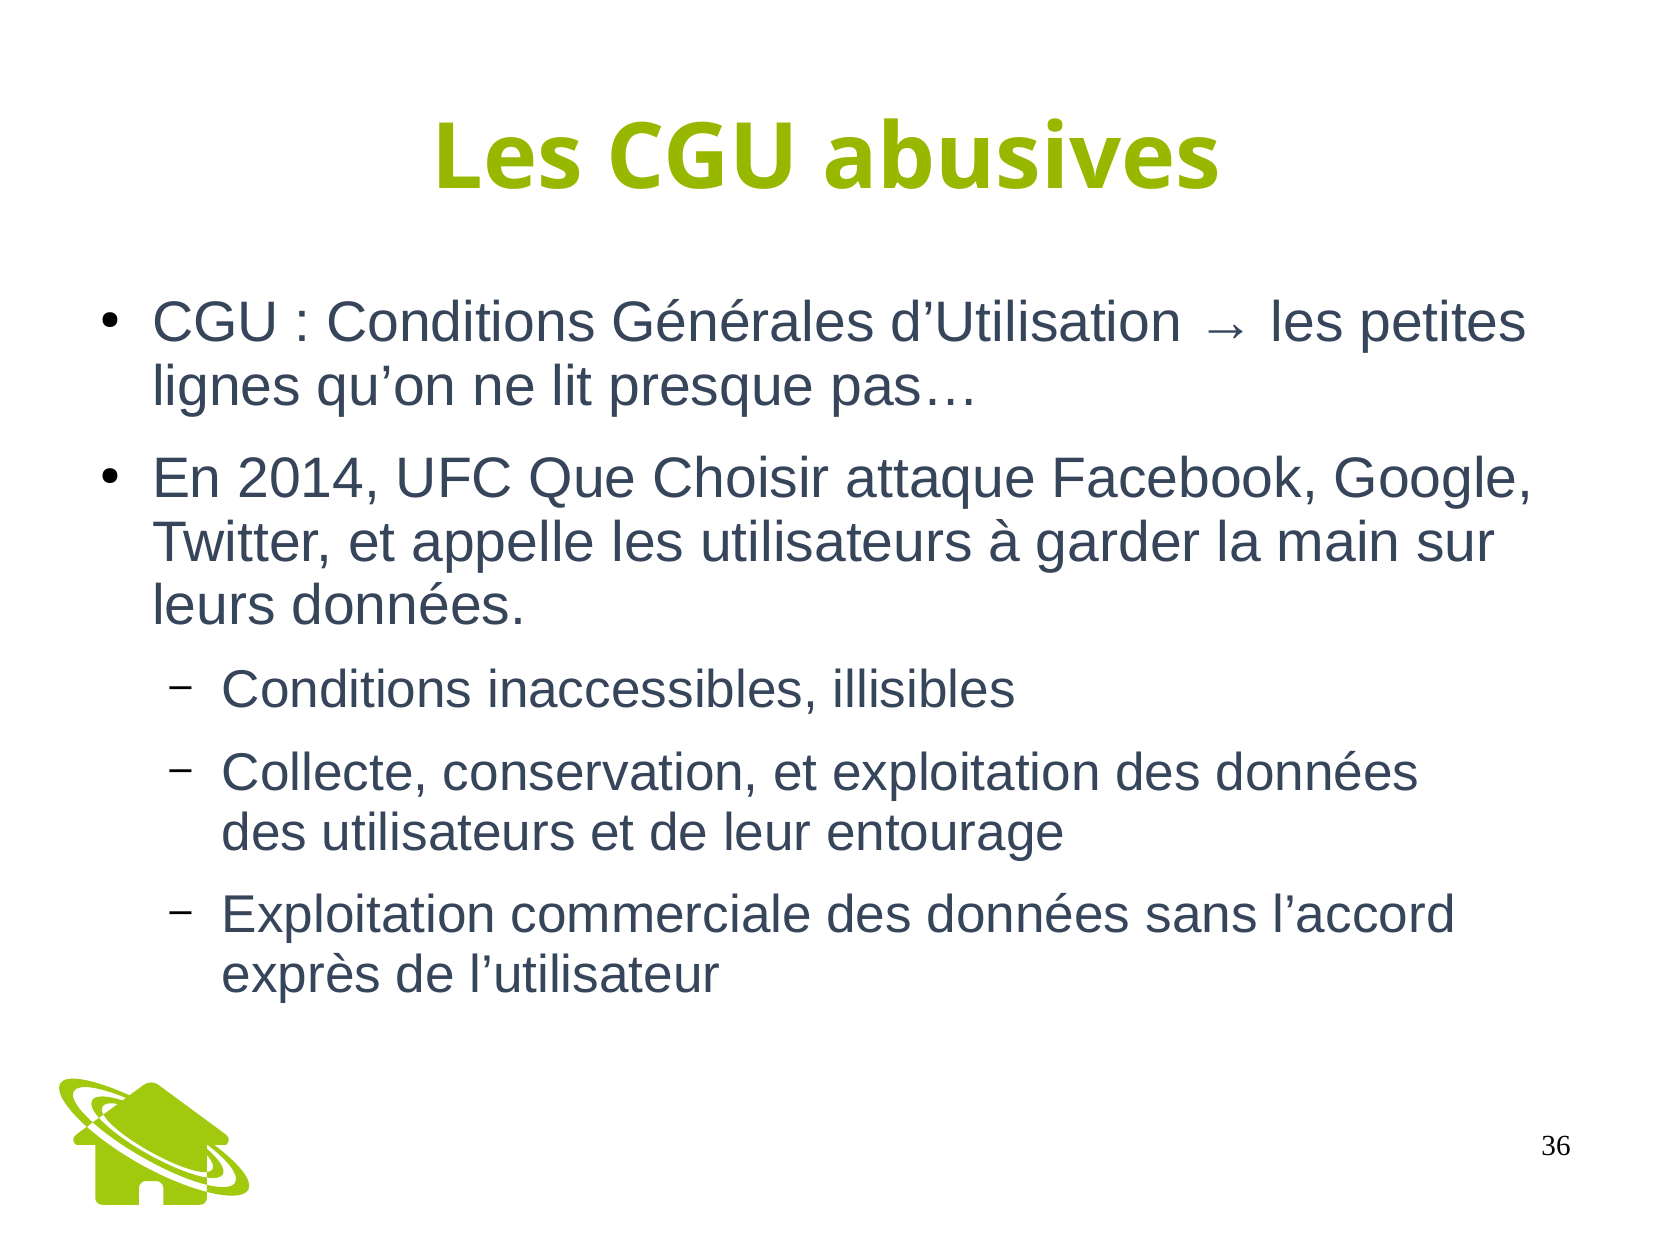

# Les CGU abusives
CGU : Conditions Générales d’Utilisation → les petites lignes qu’on ne lit presque pas…
En 2014, UFC Que Choisir attaque Facebook, Google, Twitter, et appelle les utilisateurs à garder la main sur leurs données.
Conditions inaccessibles, illisibles
Collecte, conservation, et exploitation des données
des utilisateurs et de leur entourage
Exploitation commerciale des données sans l’accord exprès de l’utilisateur
36